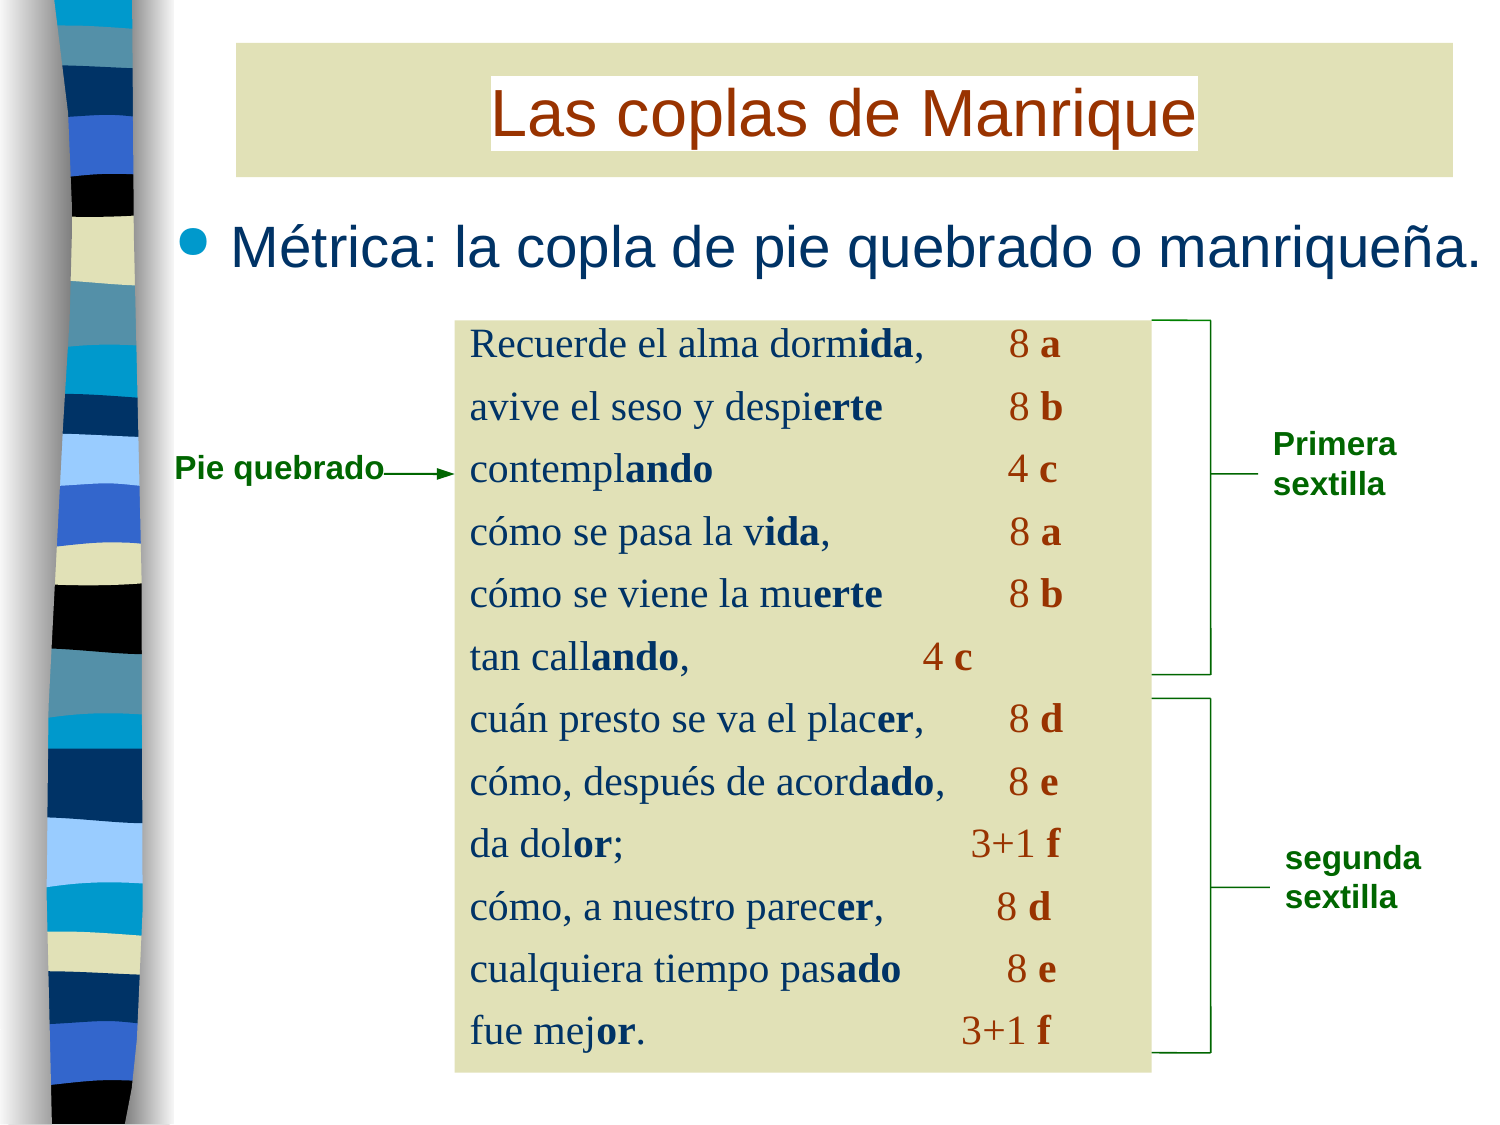

# Las coplas de Manrique
Métrica: la copla de pie quebrado o manriqueña.
Recuerde el alma dormida, 8 a
avive el seso y despierte 8 b
contemplando 4 c
cómo se pasa la vida, 8 a
cómo se viene la muerte 8 b
tan callando, 		 4 c
cuán presto se va el placer, 8 d
cómo, después de acordado, 8 e
da dolor; 3+1 f
cómo, a nuestro parecer, 	 8 d
cualquiera tiempo pasado 8 e
fue mejor. 3+1 f
Primera sextilla
Pie quebrado
segunda sextilla